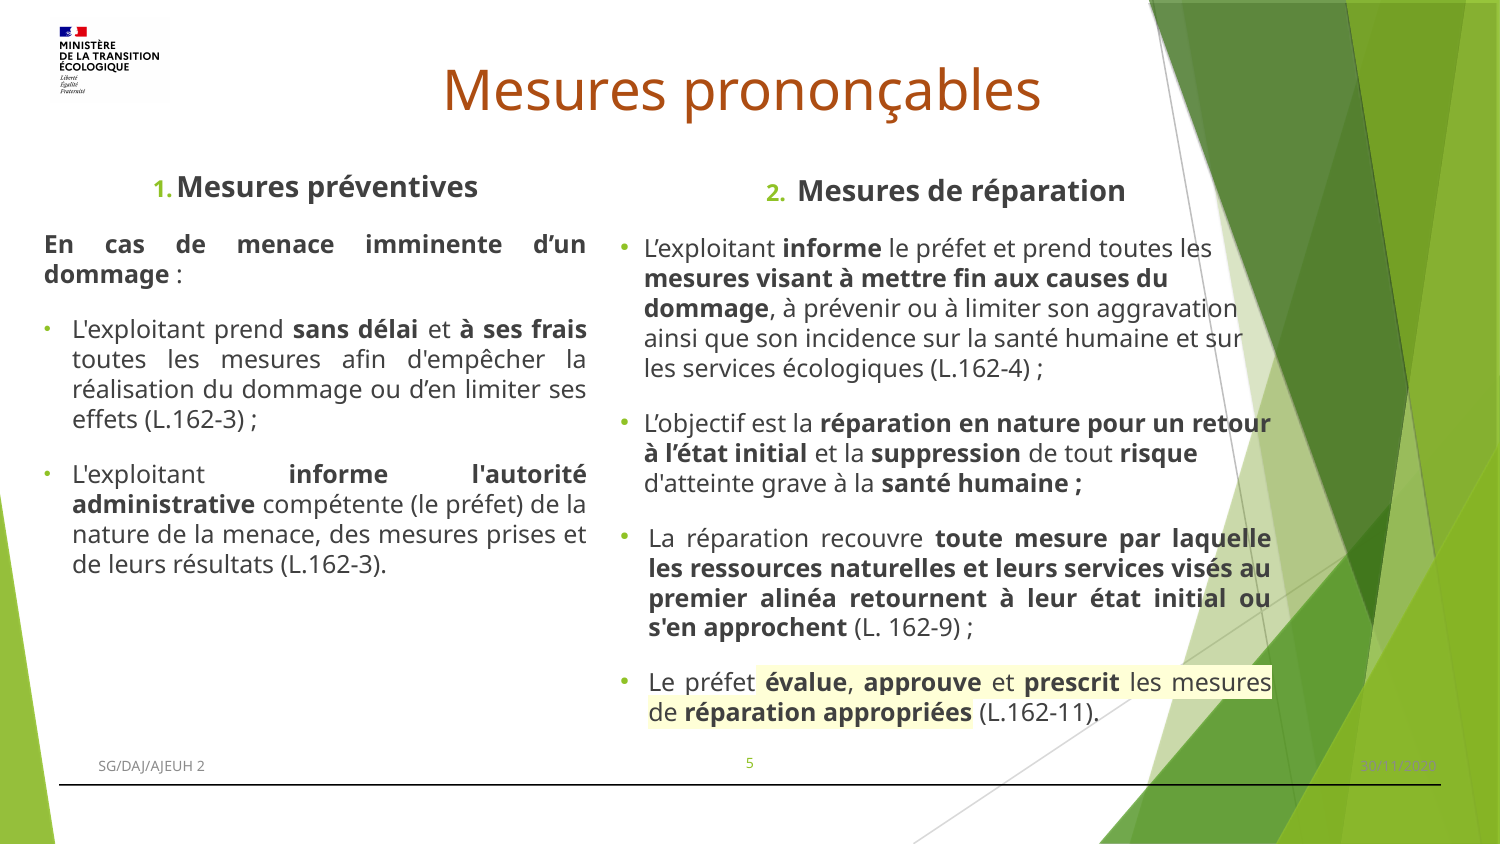

# Mesures prononçables
Mesures préventives
En cas de menace imminente d’un dommage :
L'exploitant prend sans délai et à ses frais toutes les mesures afin d'empêcher la réalisation du dommage ou d’en limiter ses effets (L.162-3) ;
L'exploitant informe l'autorité administrative compétente (le préfet) de la nature de la menace, des mesures prises et de leurs résultats (L.162-3).
 Mesures de réparation
L’exploitant informe le préfet et prend toutes les mesures visant à mettre fin aux causes du dommage, à prévenir ou à limiter son aggravation ainsi que son incidence sur la santé humaine et sur les services écologiques (L.162-4) ;
L’objectif est la réparation en nature pour un retour à l’état initial et la suppression de tout risque d'atteinte grave à la santé humaine ;
La réparation recouvre toute mesure par laquelle les ressources naturelles et leurs services visés au premier alinéa retournent à leur état initial ou s'en approchent (L. 162-9) ;
Le préfet évalue, approuve et prescrit les mesures de réparation appropriées (L.162-11).
SG/DAJ/AJEUH 2
30/11/2020